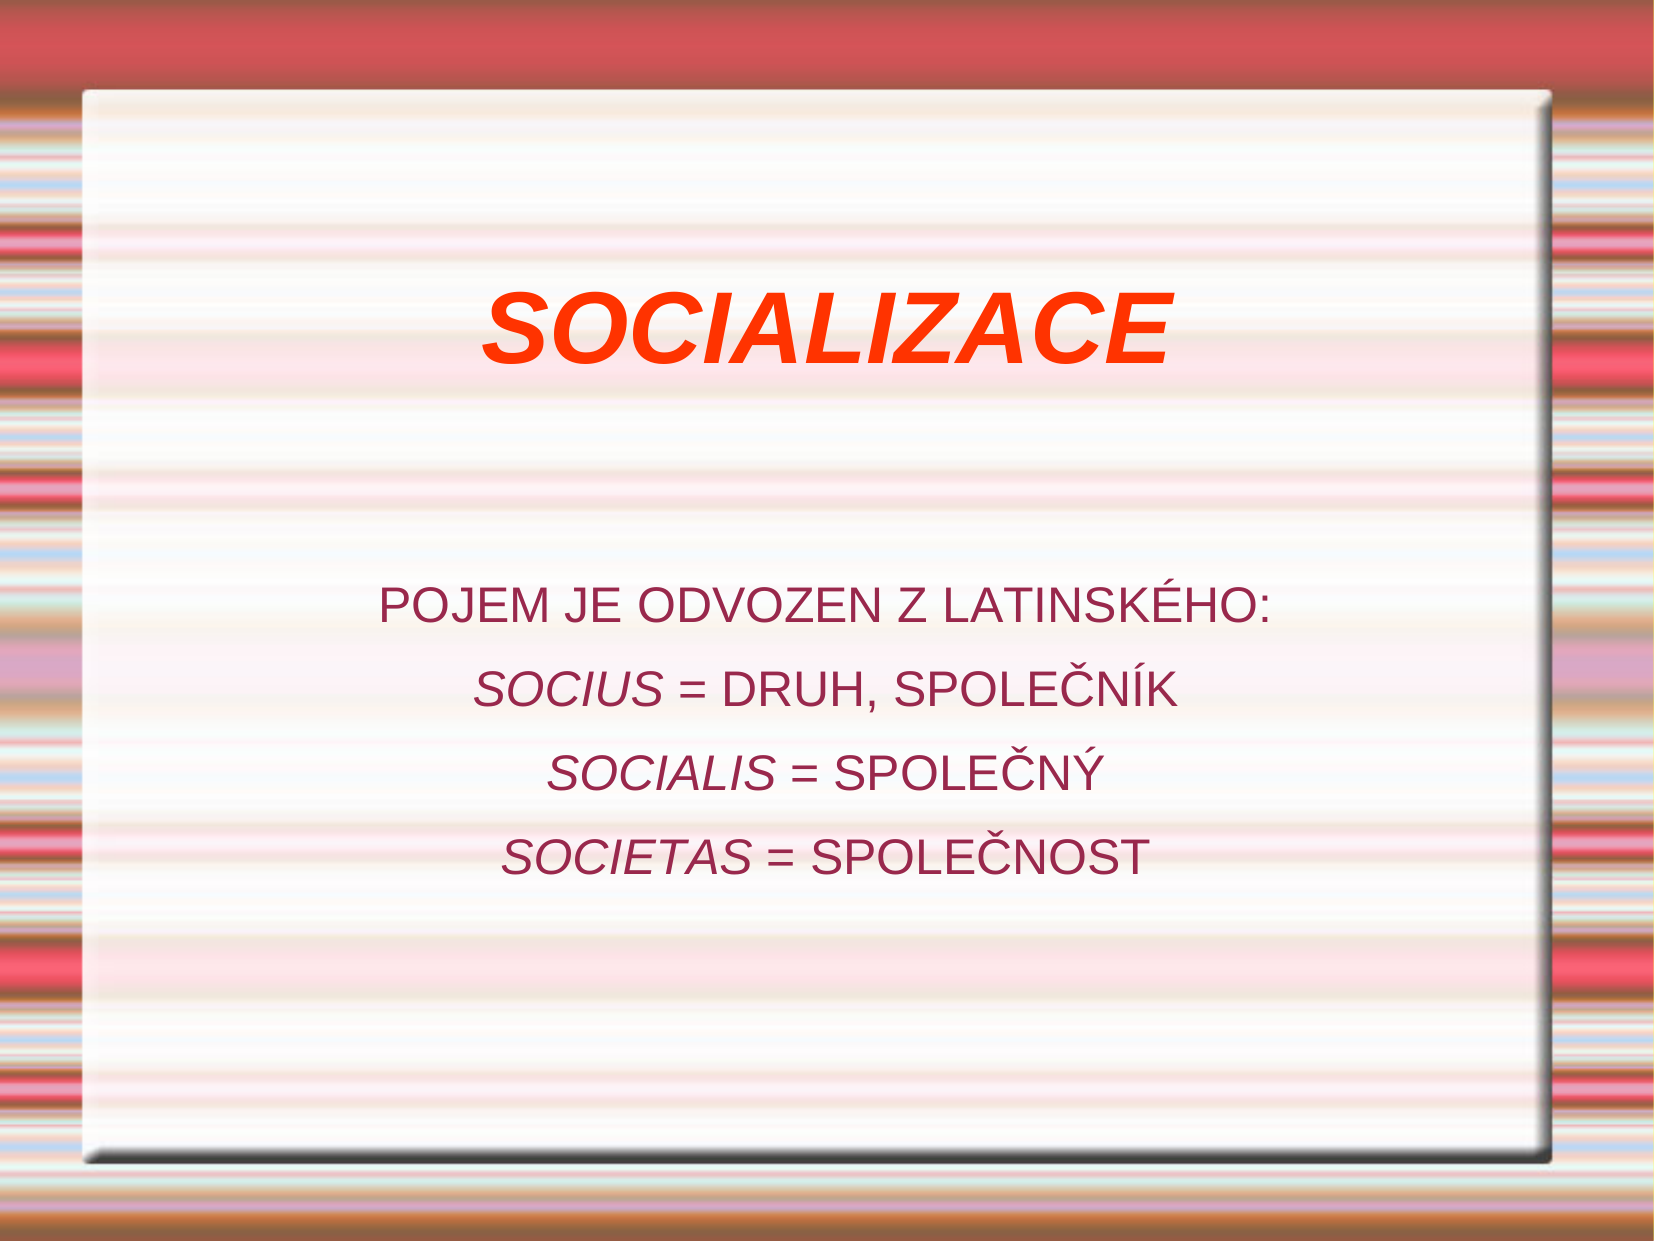

SOCIALIZACE
# POJEM JE ODVOZEN Z LATINSKÉHO:
SOCIUS = DRUH, SPOLEČNÍK
SOCIALIS = SPOLEČNÝ
SOCIETAS = SPOLEČNOST